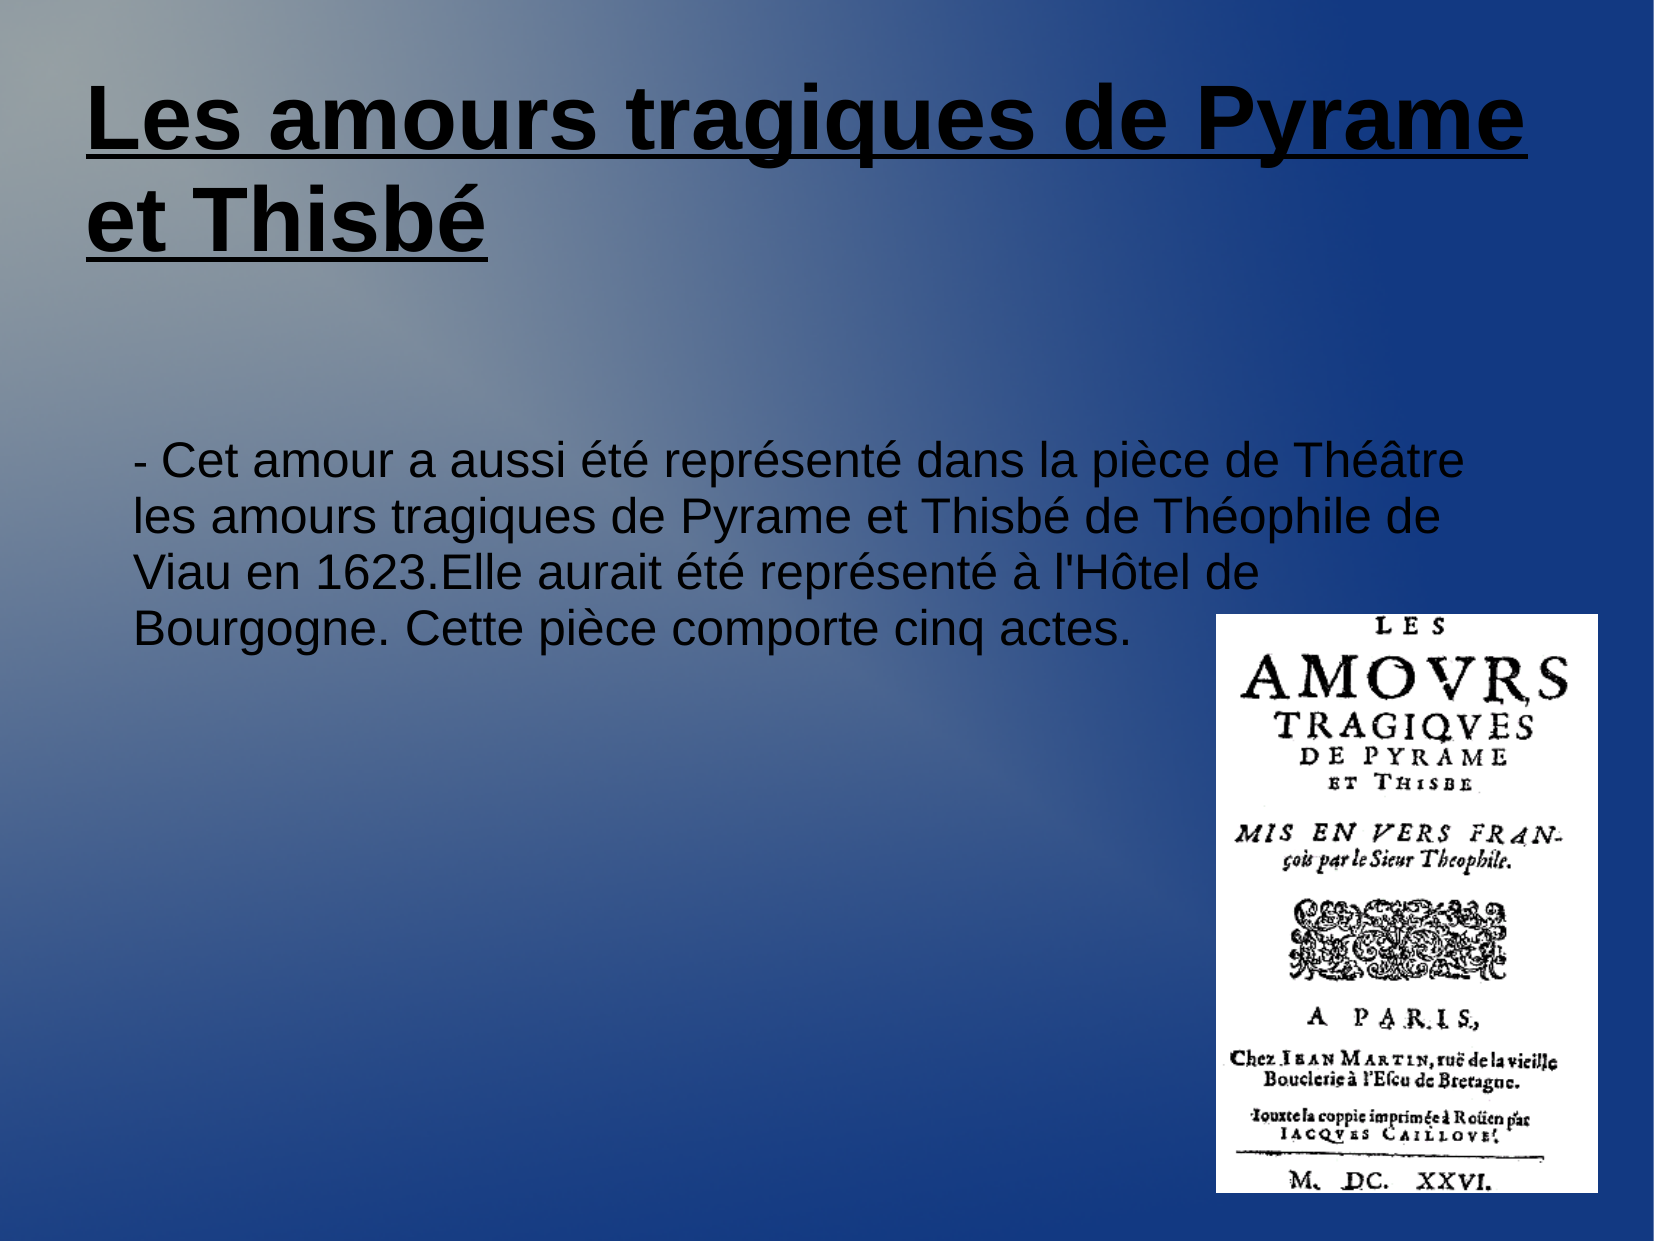

Les amours tragiques de Pyrame et Thisbé
- Cet amour a aussi été représenté dans la pièce de Théâtre les amours tragiques de Pyrame et Thisbé de Théophile de Viau en 1623.Elle aurait été représenté à l'Hôtel de Bourgogne. Cette pièce comporte cinq actes.